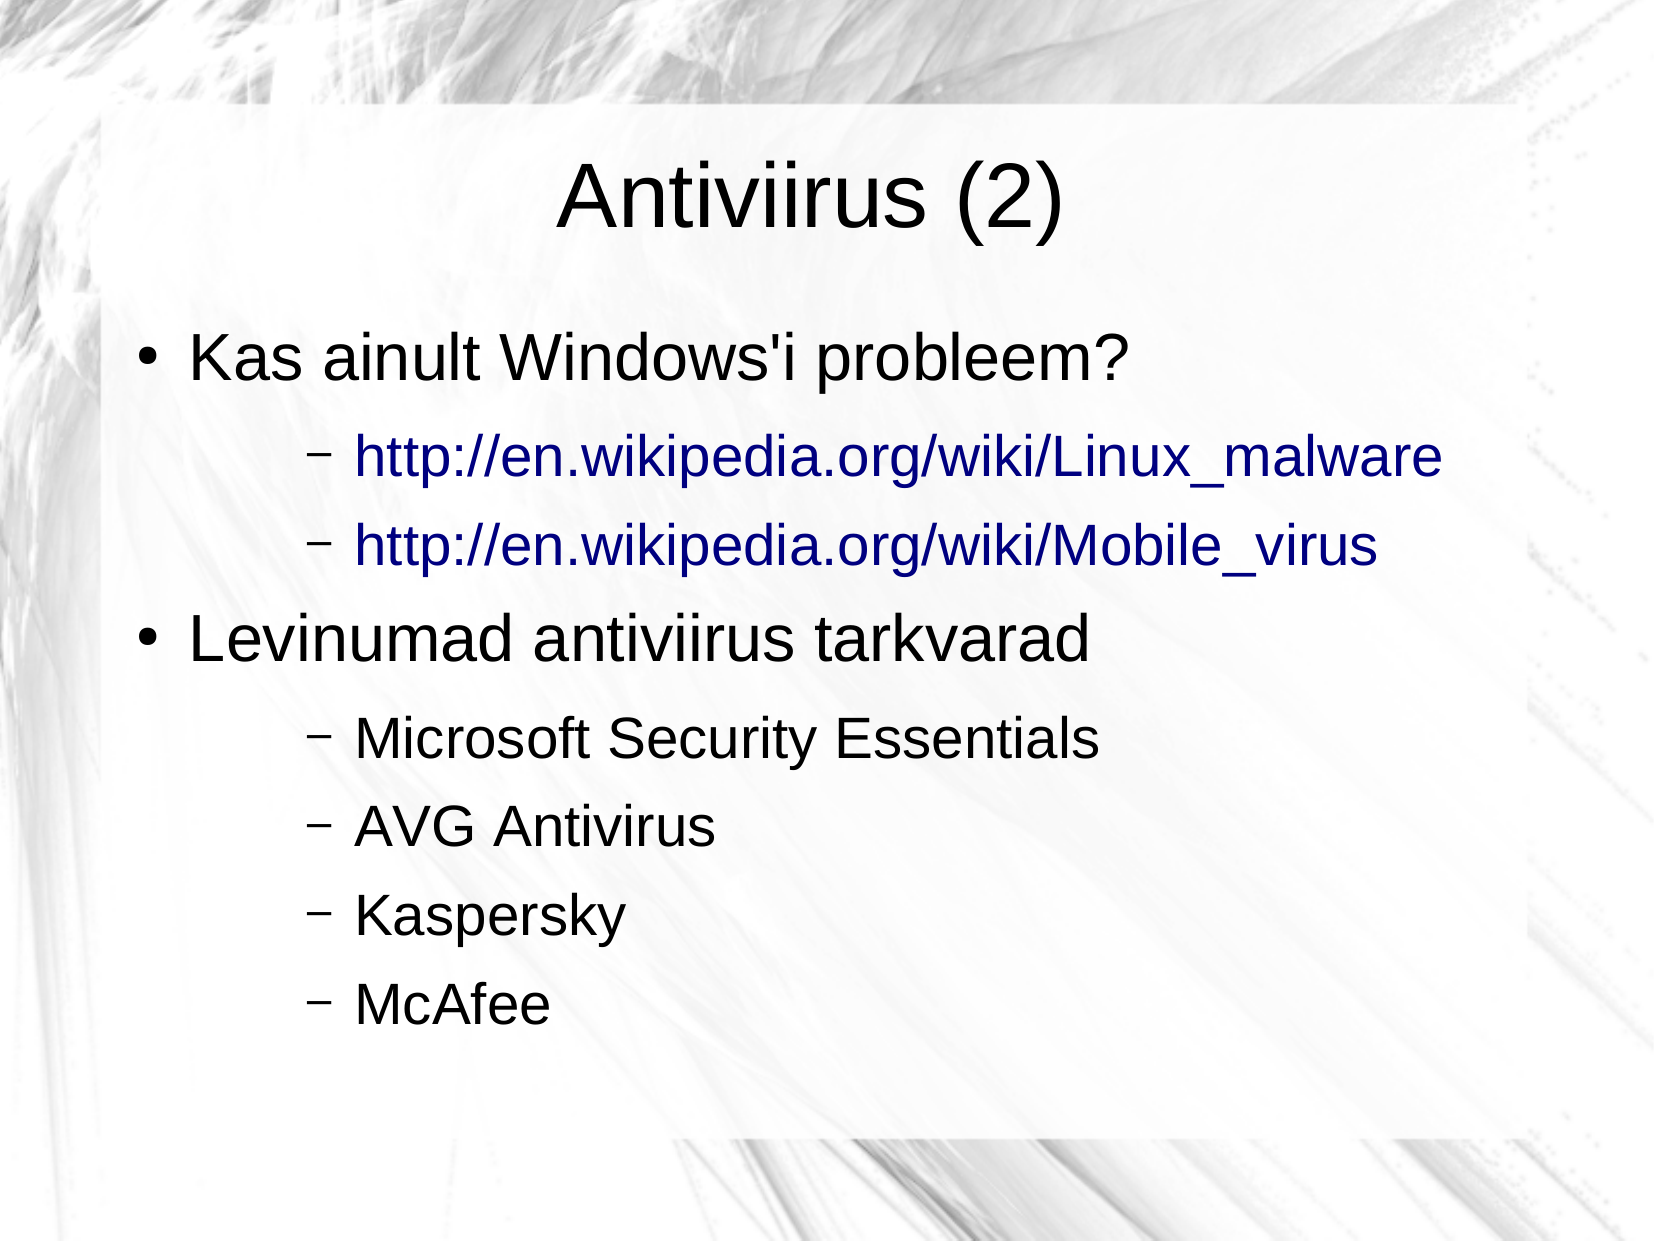

# Antiviirus (2)
Kas ainult Windows'i probleem?
http://en.wikipedia.org/wiki/Linux_malware
http://en.wikipedia.org/wiki/Mobile_virus
Levinumad antiviirus tarkvarad
Microsoft Security Essentials
AVG Antivirus
Kaspersky
McAfee